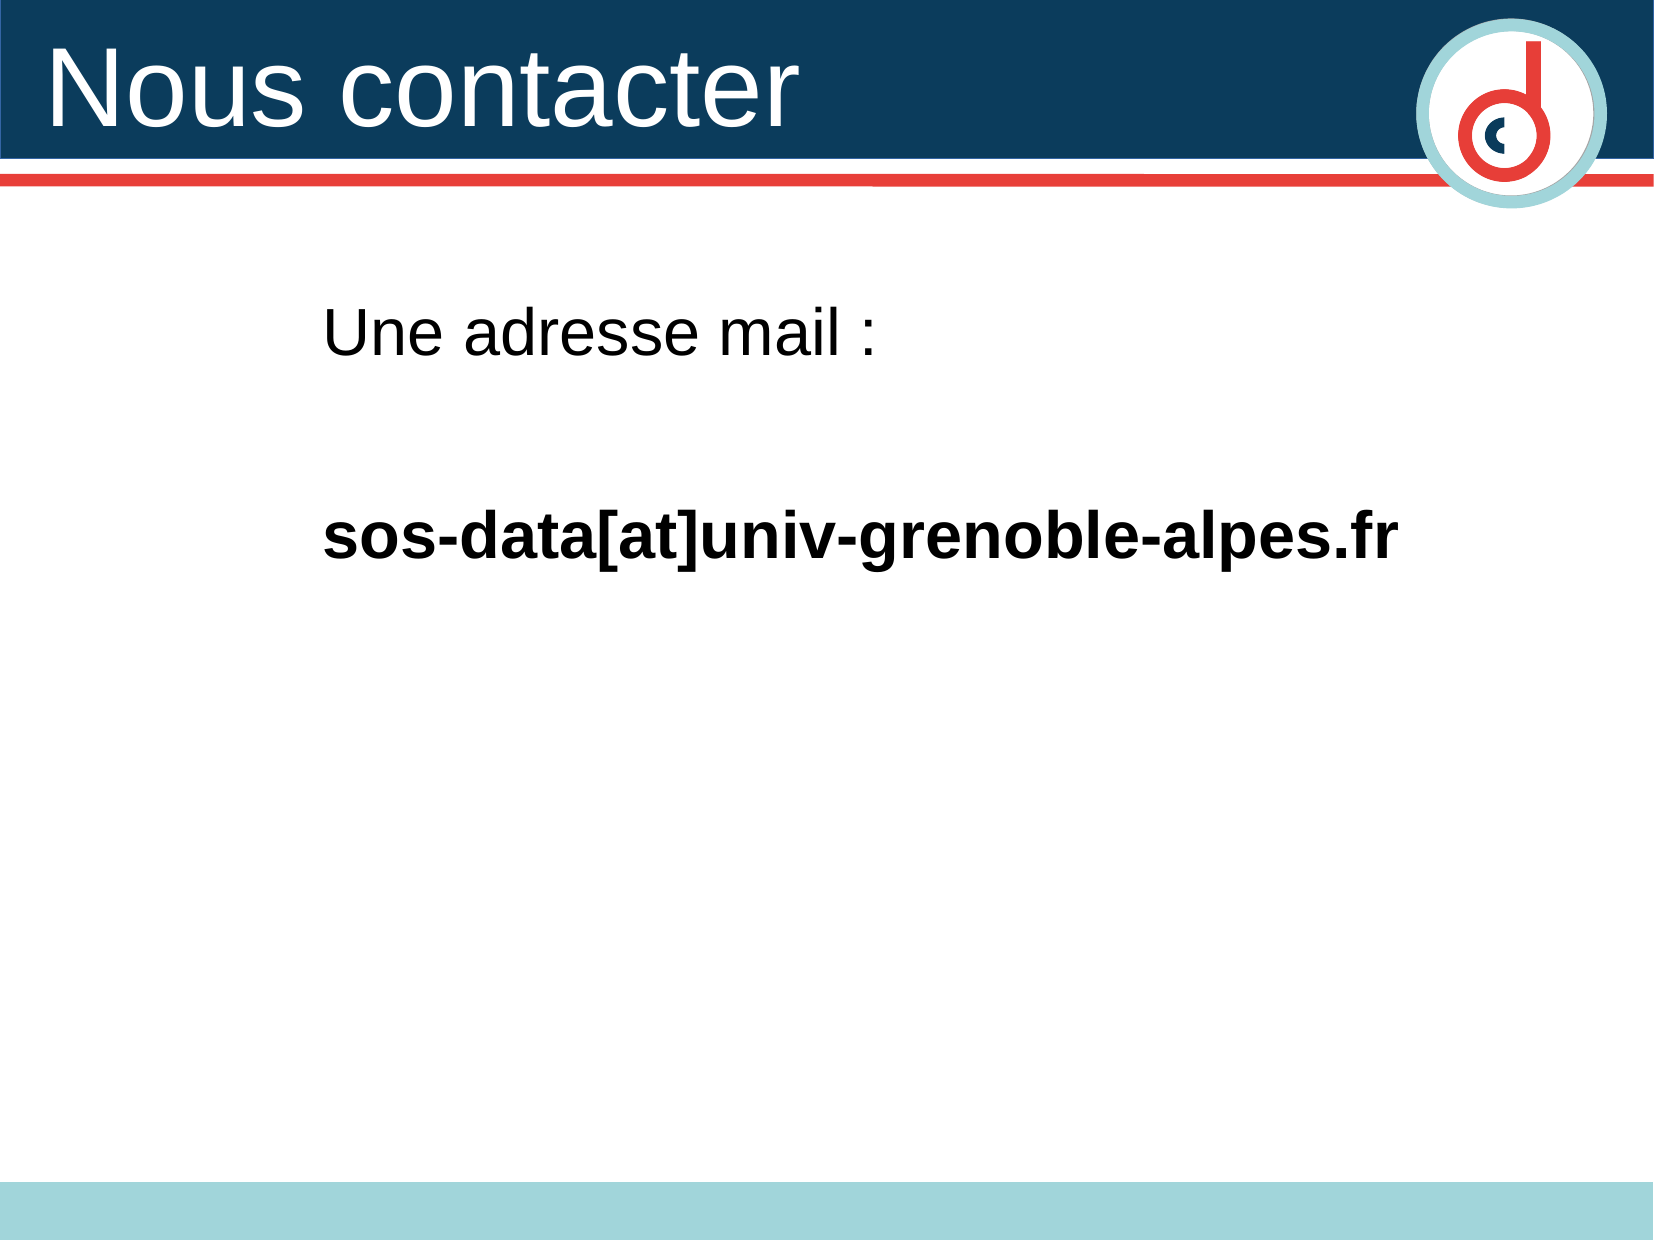

# Nous contacter
Une adresse mail :
sos-data[at]univ-grenoble-alpes.fr